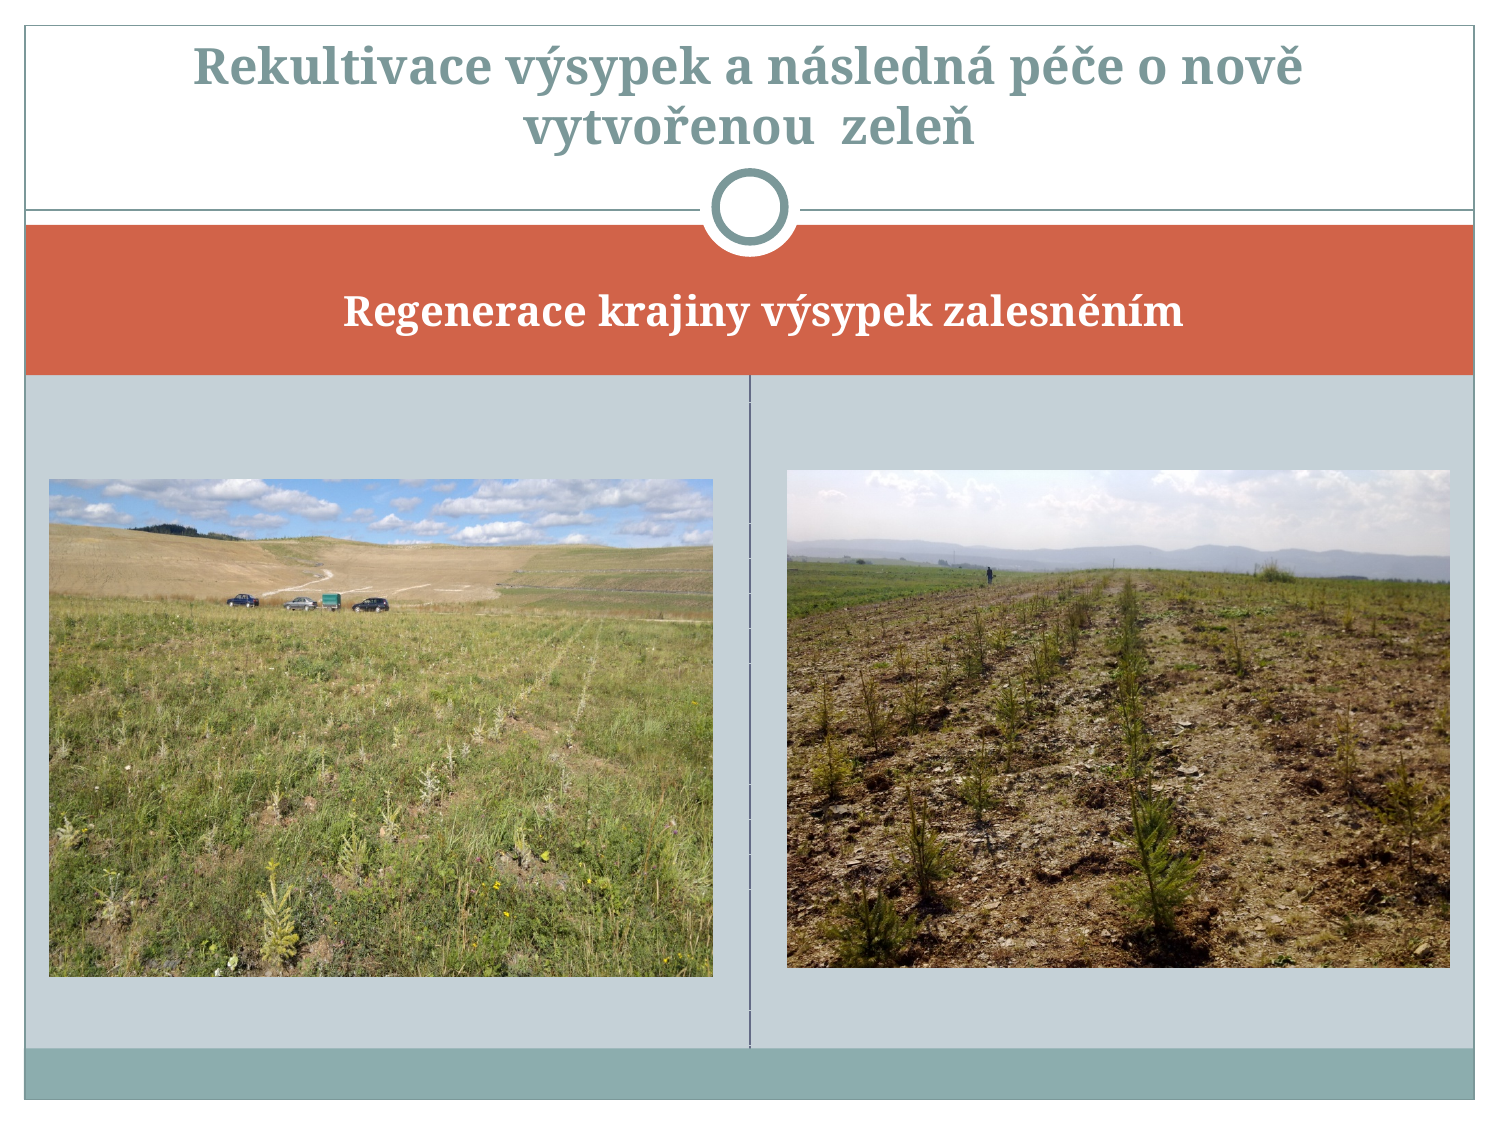

Rekultivace výsypek a následná péče o nově vytvořenou zeleň
# Regenerace krajiny výsypek zalesněním